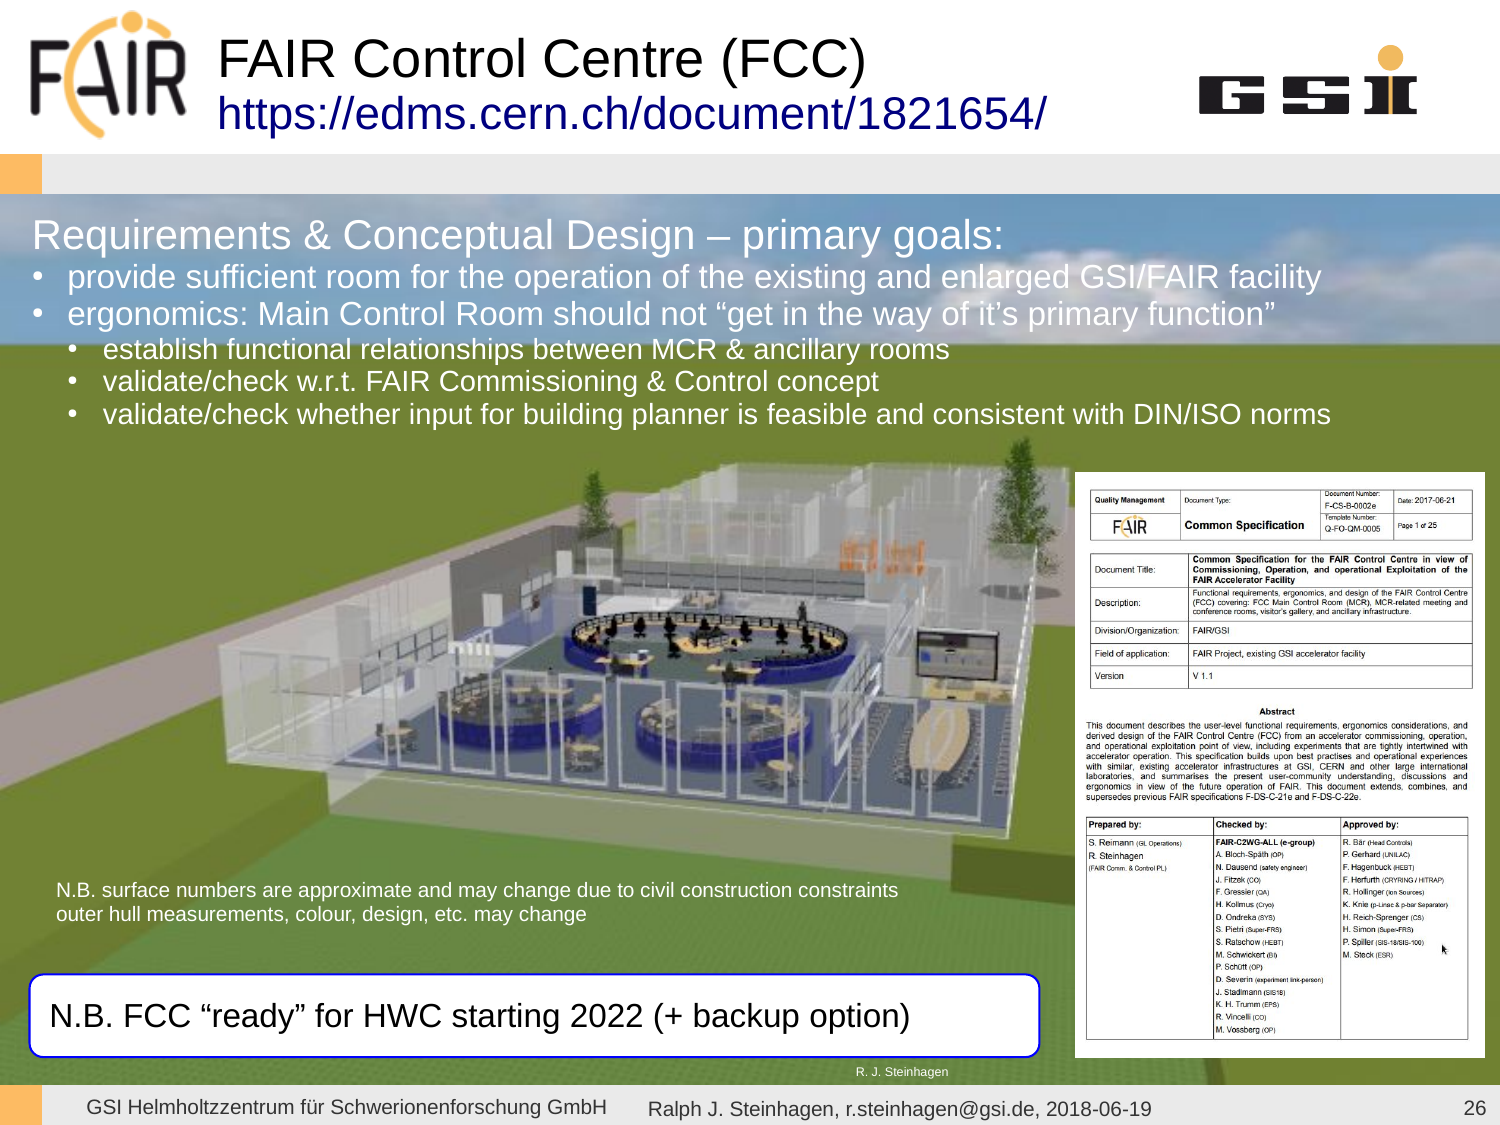

# FAIR Control Centre (FCC) https://edms.cern.ch/document/1821654/
Requirements & Conceptual Design – primary goals:
provide sufficient room for the operation of the existing and enlarged GSI/FAIR facility
ergonomics: Main Control Room should not “get in the way of it’s primary function”
establish functional relationships between MCR & ancillary rooms
validate/check w.r.t. FAIR Commissioning & Control concept
validate/check whether input for building planner is feasible and consistent with DIN/ISO norms
N.B. FCC “ready” for HWC starting 2022 (+ backup option)
N.B. surface numbers are approximate and may change due to civil construction constraints
outer hull measurements, colour, design, etc. may change
…
Lower floor: showers, changing rooms, lockers, CSCO-IN infrastructure, building infrastructure, ...
R. J. Steinhagen